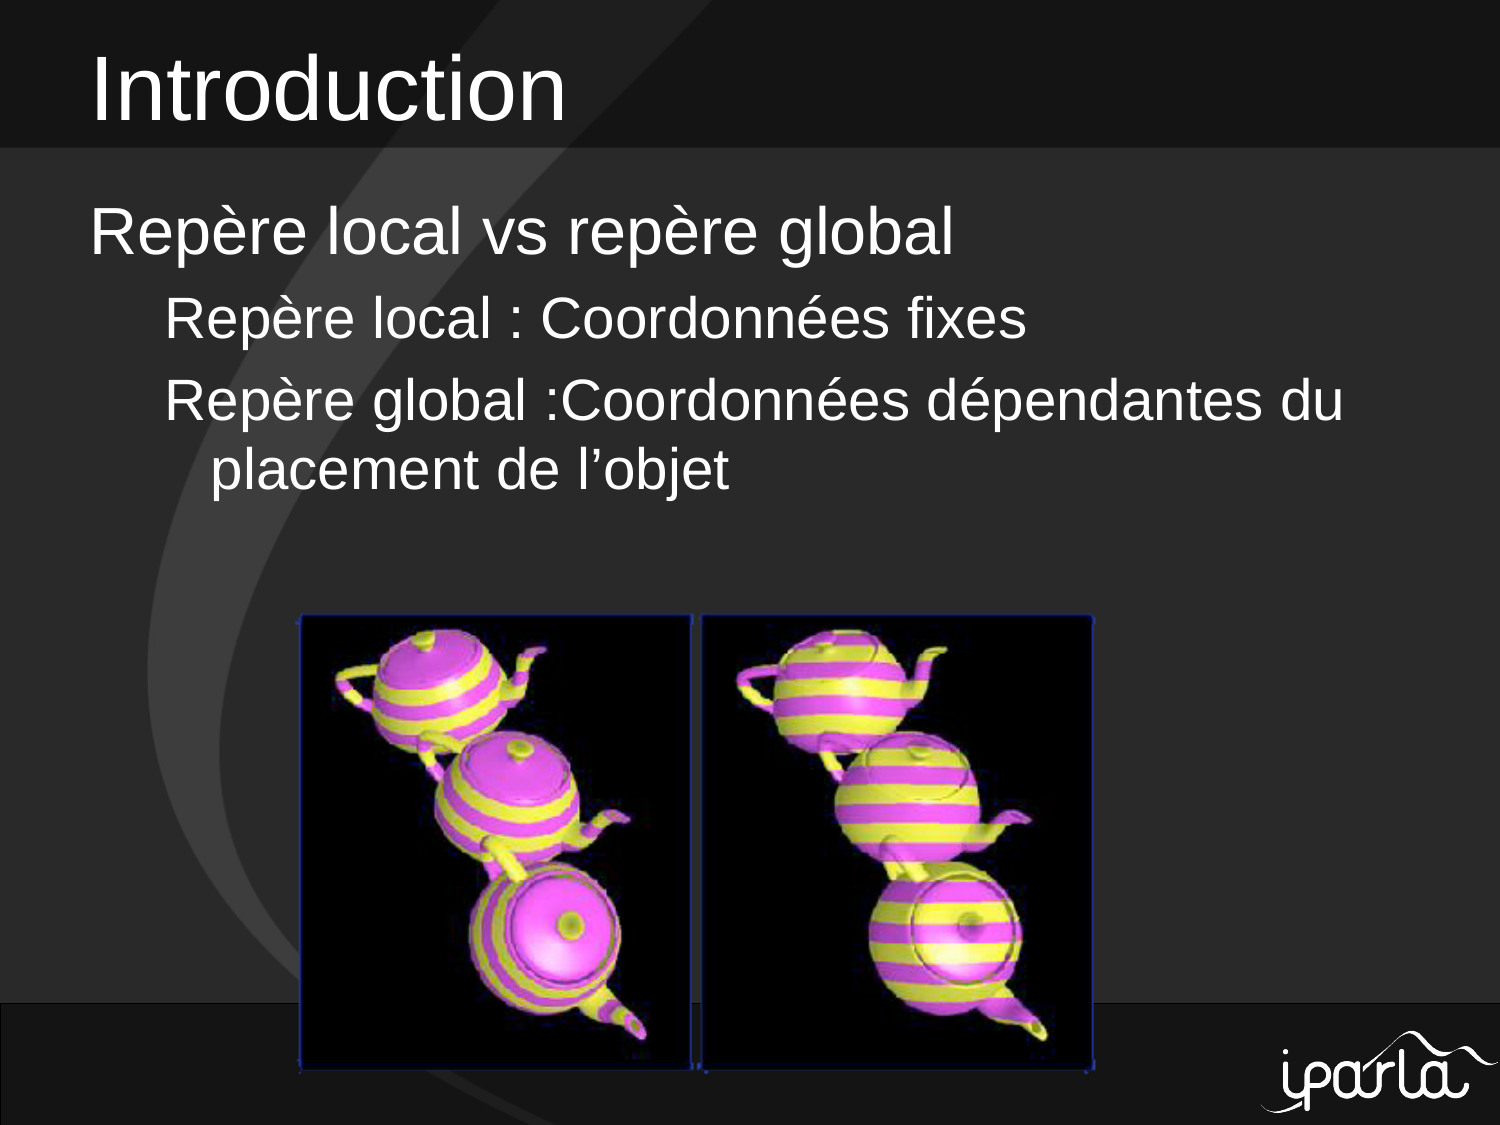

# Introduction
Repère local vs repère global
Repère local : Coordonnées fixes
Repère global :Coordonnées dépendantes du placement de l’objet